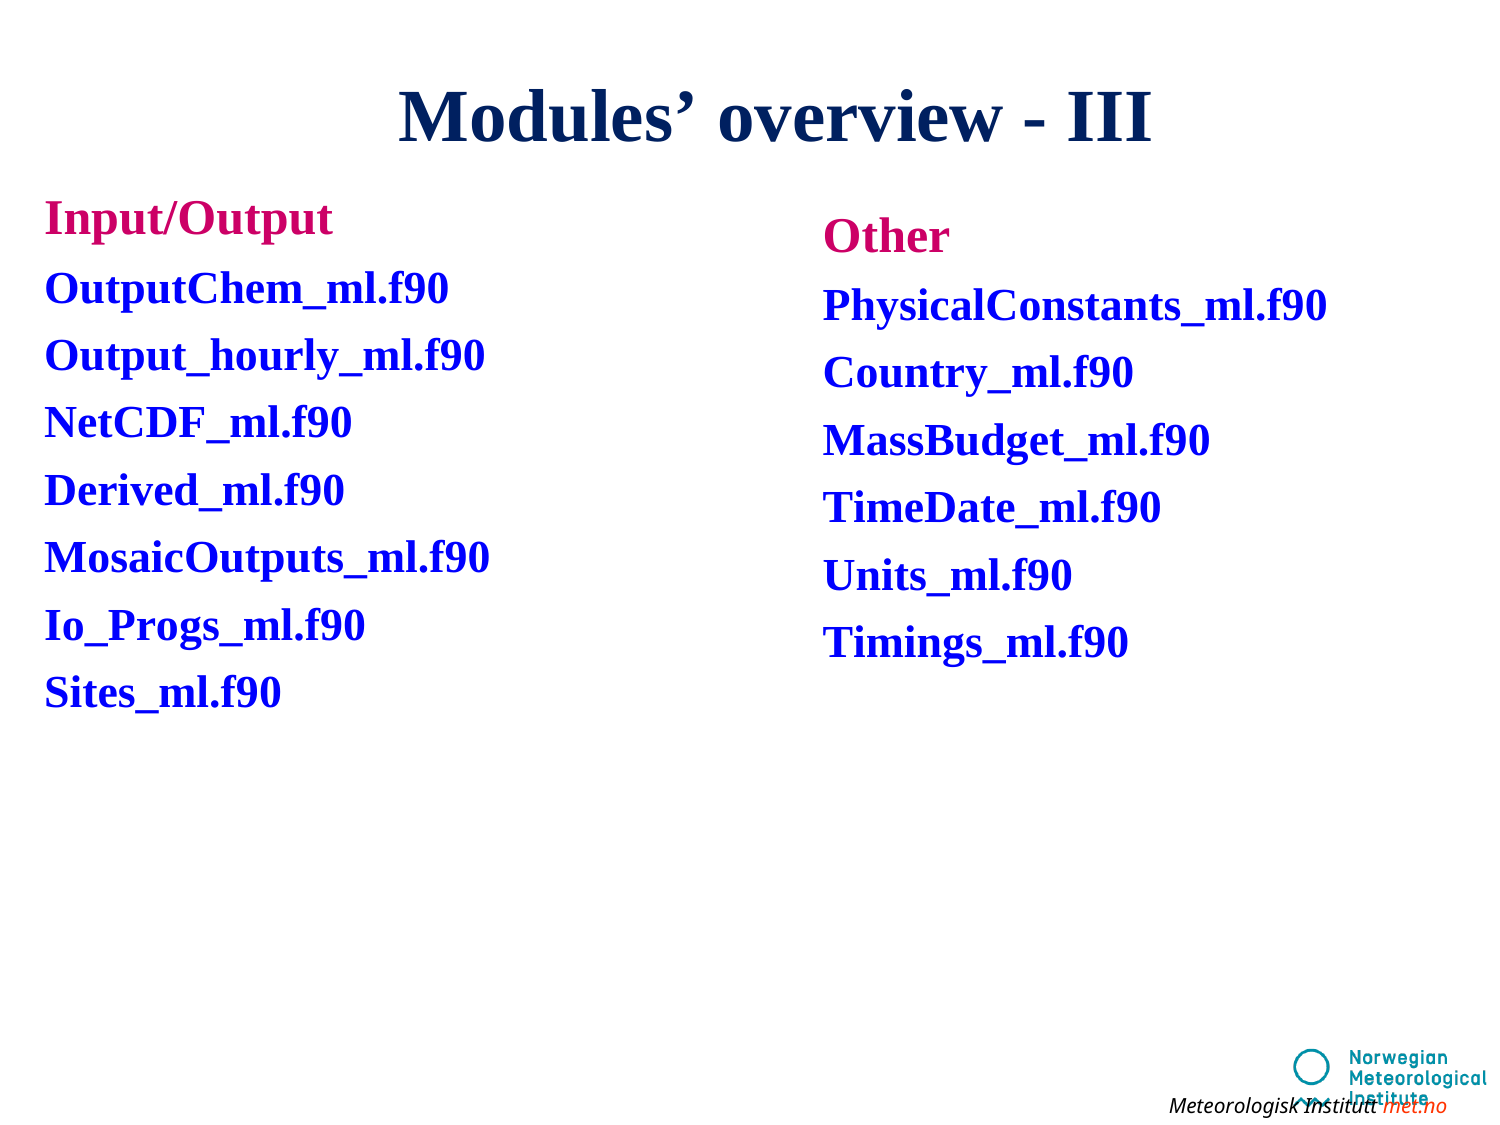

Modules’ overview - III
Input/Output
OutputChem_ml.f90
Output_hourly_ml.f90
NetCDF_ml.f90
Derived_ml.f90
MosaicOutputs_ml.f90
Io_Progs_ml.f90
Sites_ml.f90
Other
PhysicalConstants_ml.f90
Country_ml.f90
MassBudget_ml.f90
TimeDate_ml.f90
Units_ml.f90
Timings_ml.f90
Meteorologisk Institutt met.no